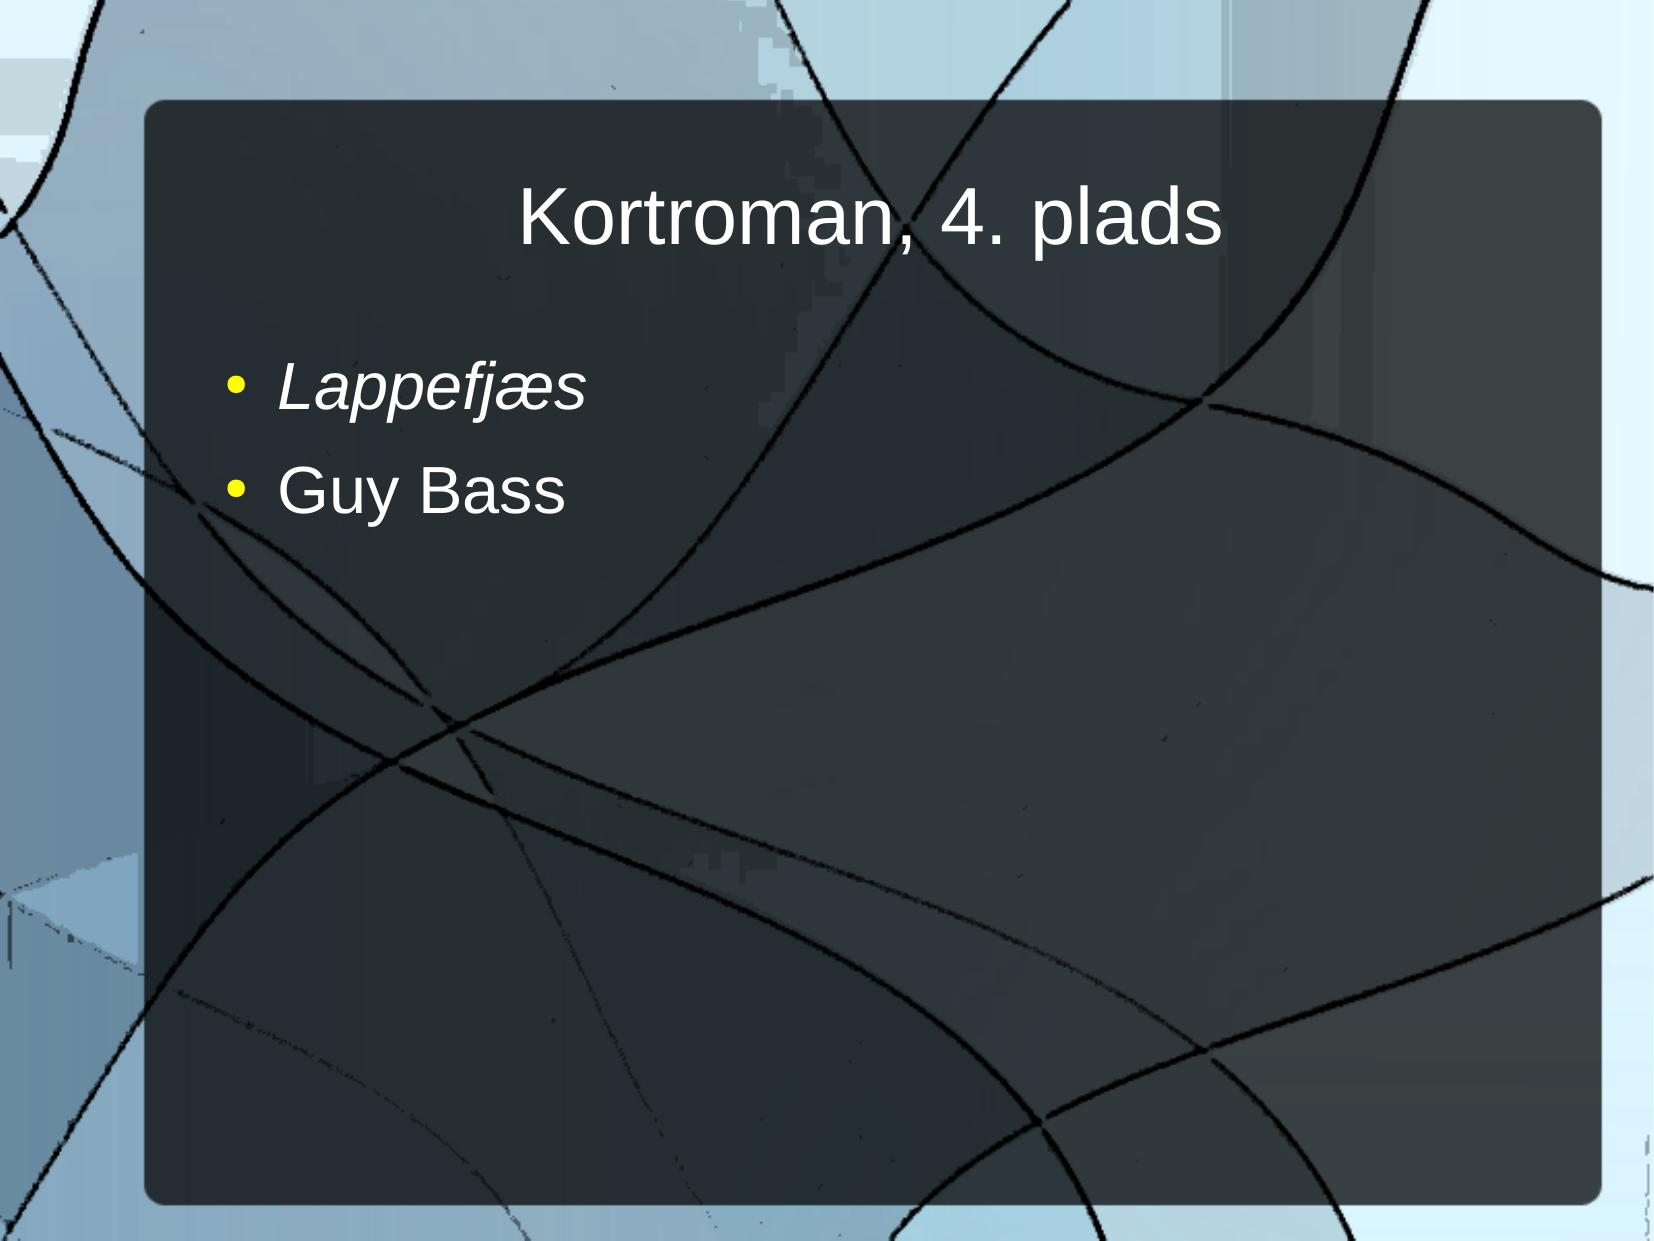

# Kortroman, 4. plads
Lappefjæs
Guy Bass